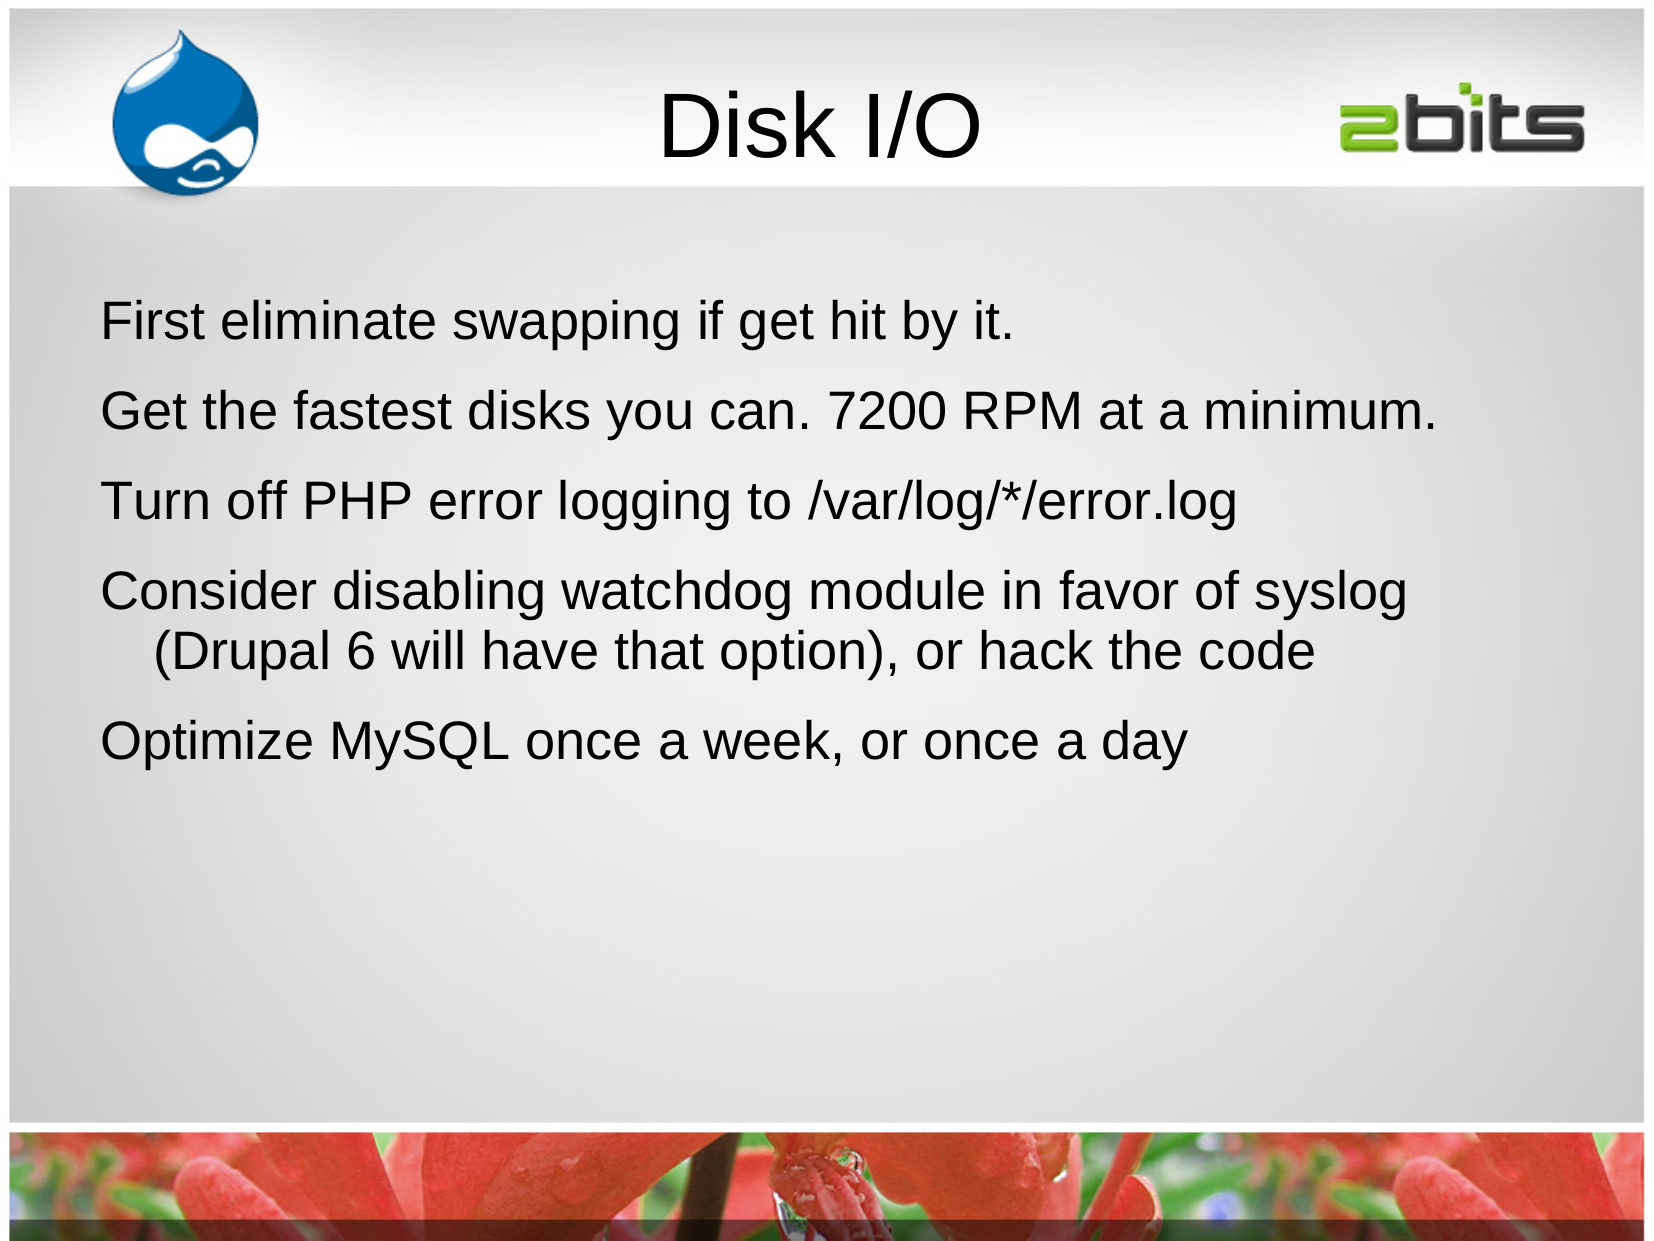

# Disk I/O
First eliminate swapping if get hit by it.
Get the fastest disks you can. 7200 RPM at a minimum.
Turn off PHP error logging to /var/log/*/error.log
Consider disabling watchdog module in favor of syslog (Drupal 6 will have that option), or hack the code
Optimize MySQL once a week, or once a day